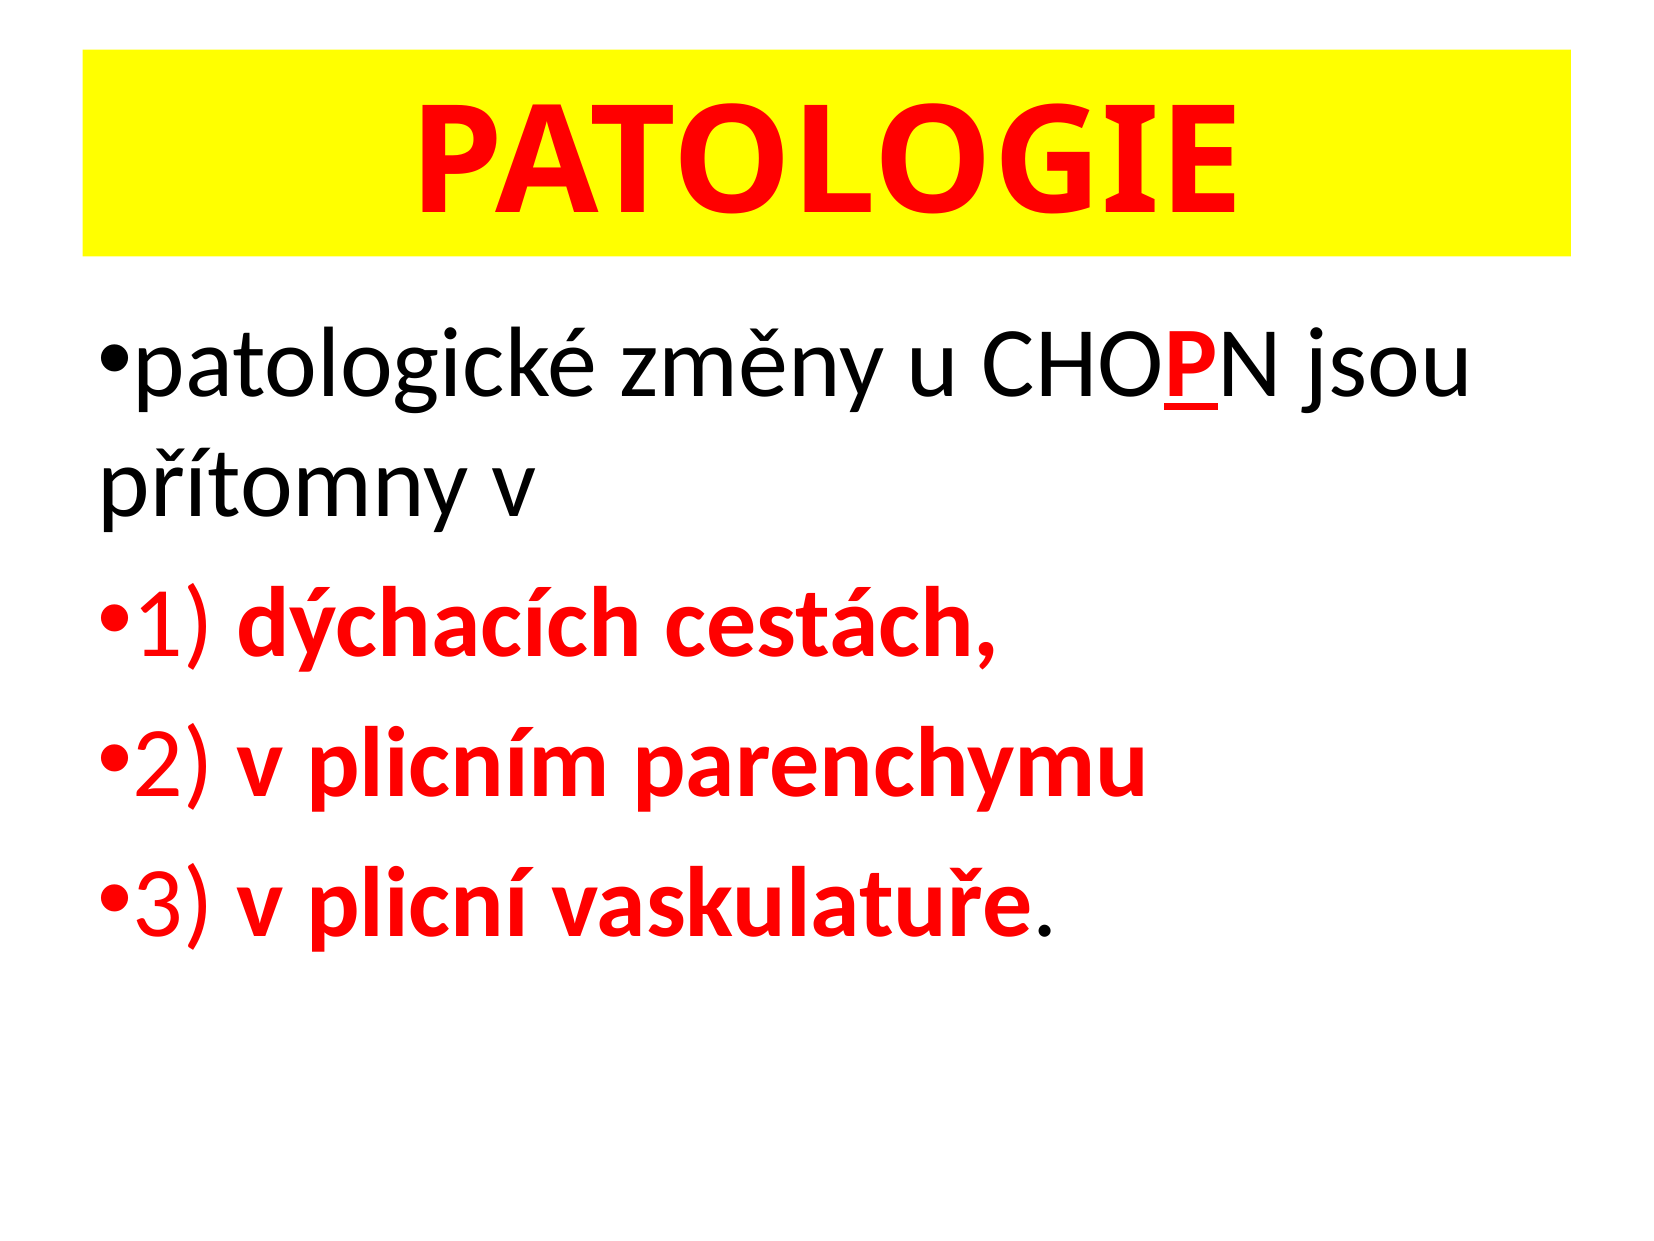

# PATOLOGIE
patologické změny u CHOPN jsou přítomny v
1) dýchacích cestách,
2) v plicním parenchymu
3) v plicní vaskulatuře.